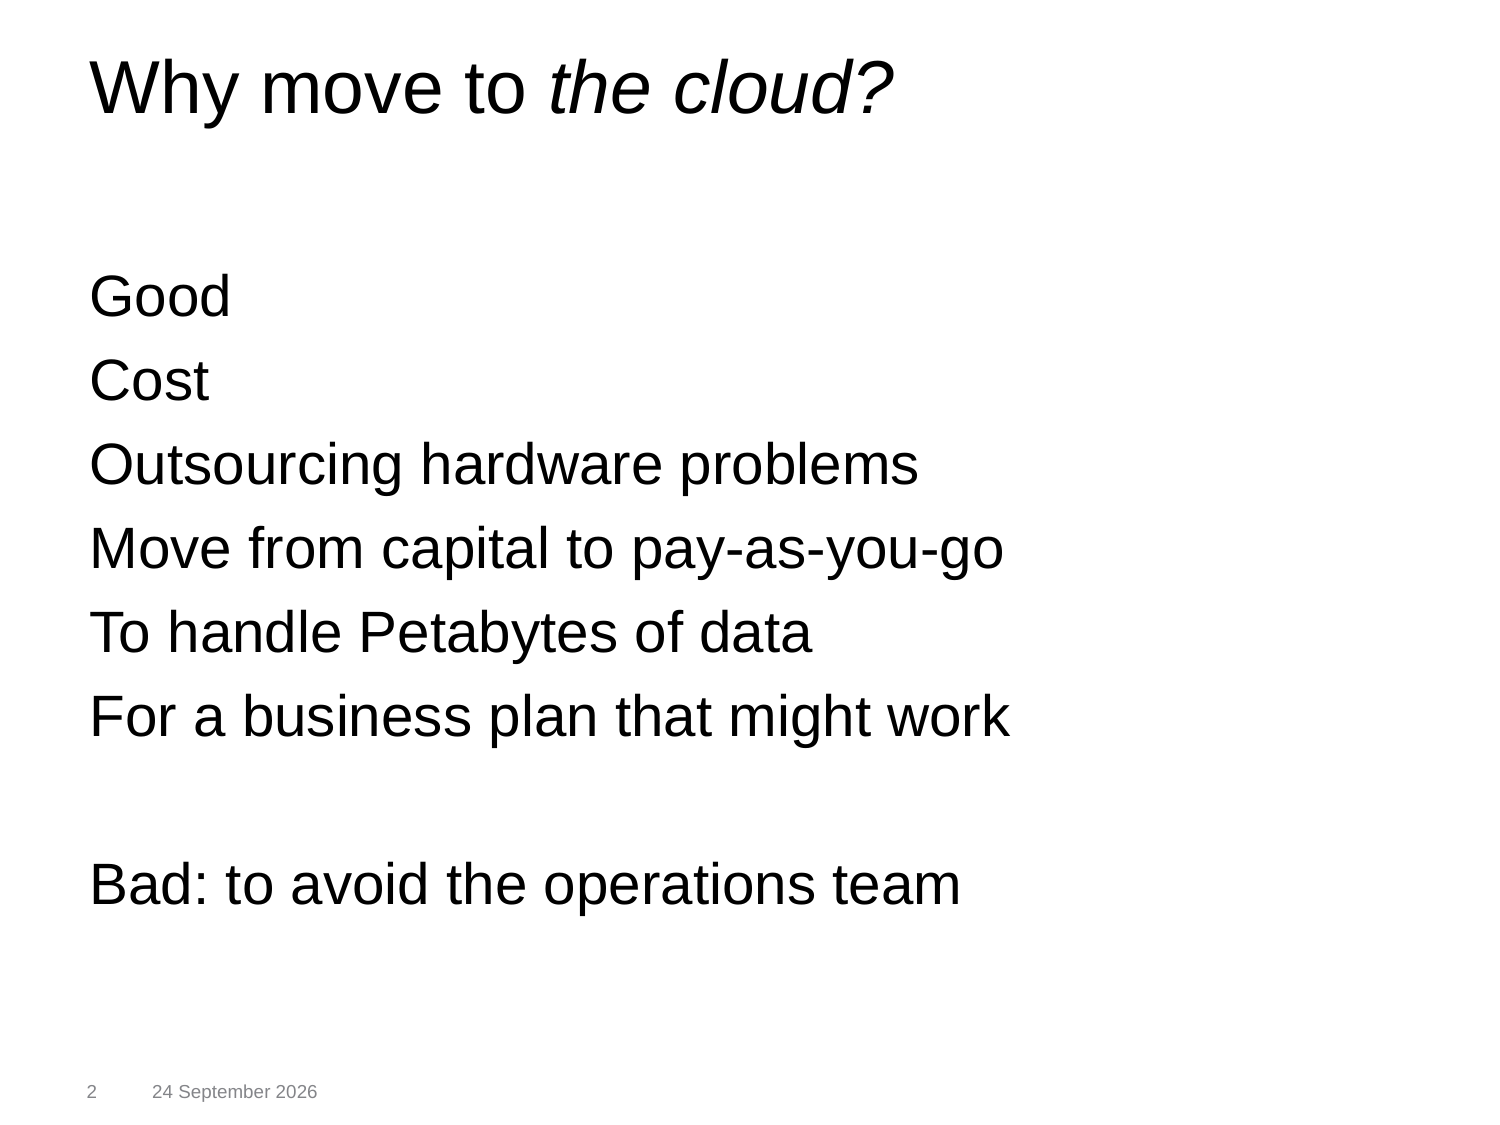

# Why move to the cloud?
Good
Cost
Outsourcing hardware problems
Move from capital to pay-as-you-go
To handle Petabytes of data
For a business plan that might work
Bad: to avoid the operations team